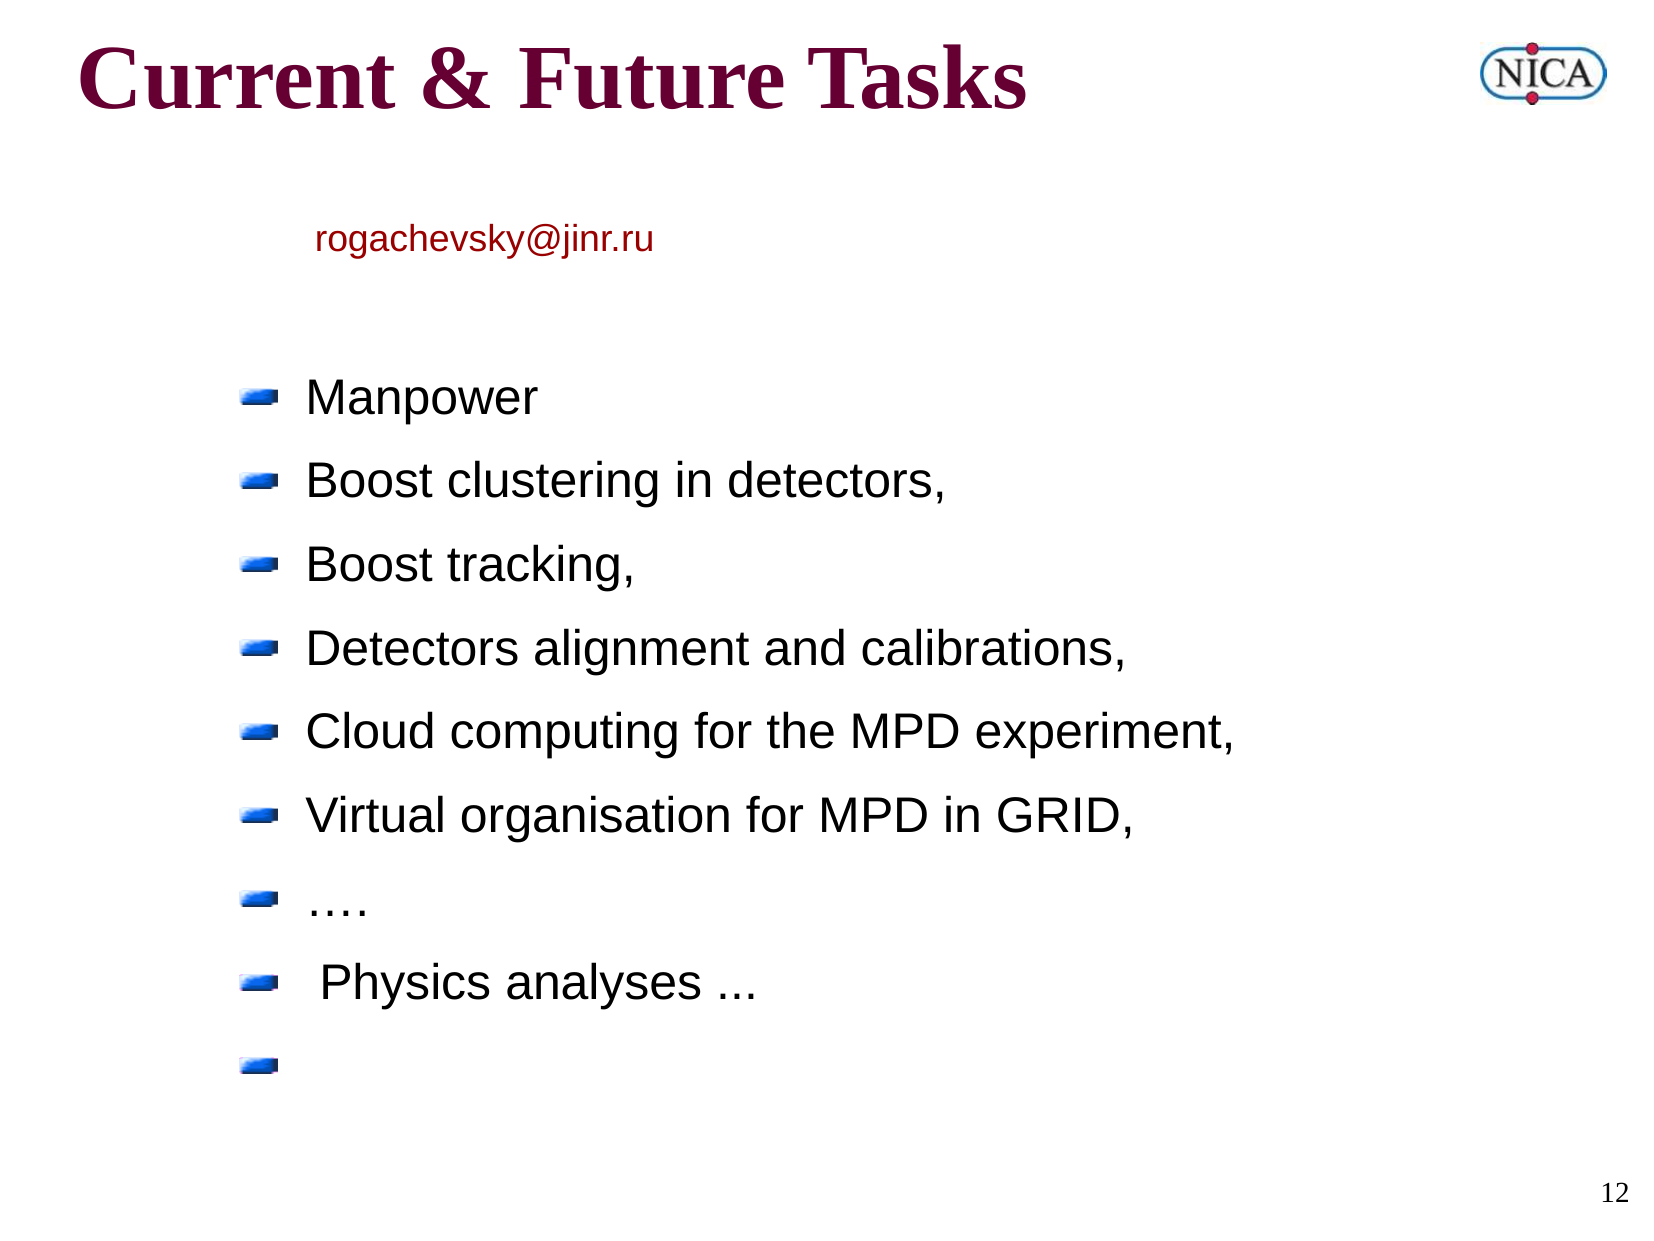

# Current & Future Tasks
rogachevsky@jinr.ru
 Manpower
 Boost clustering in detectors,
 Boost tracking,
 Detectors alignment and calibrations,
 Cloud computing for the MPD experiment,
 Virtual organisation for MPD in GRID,
 ….
 Physics analyses ...
12